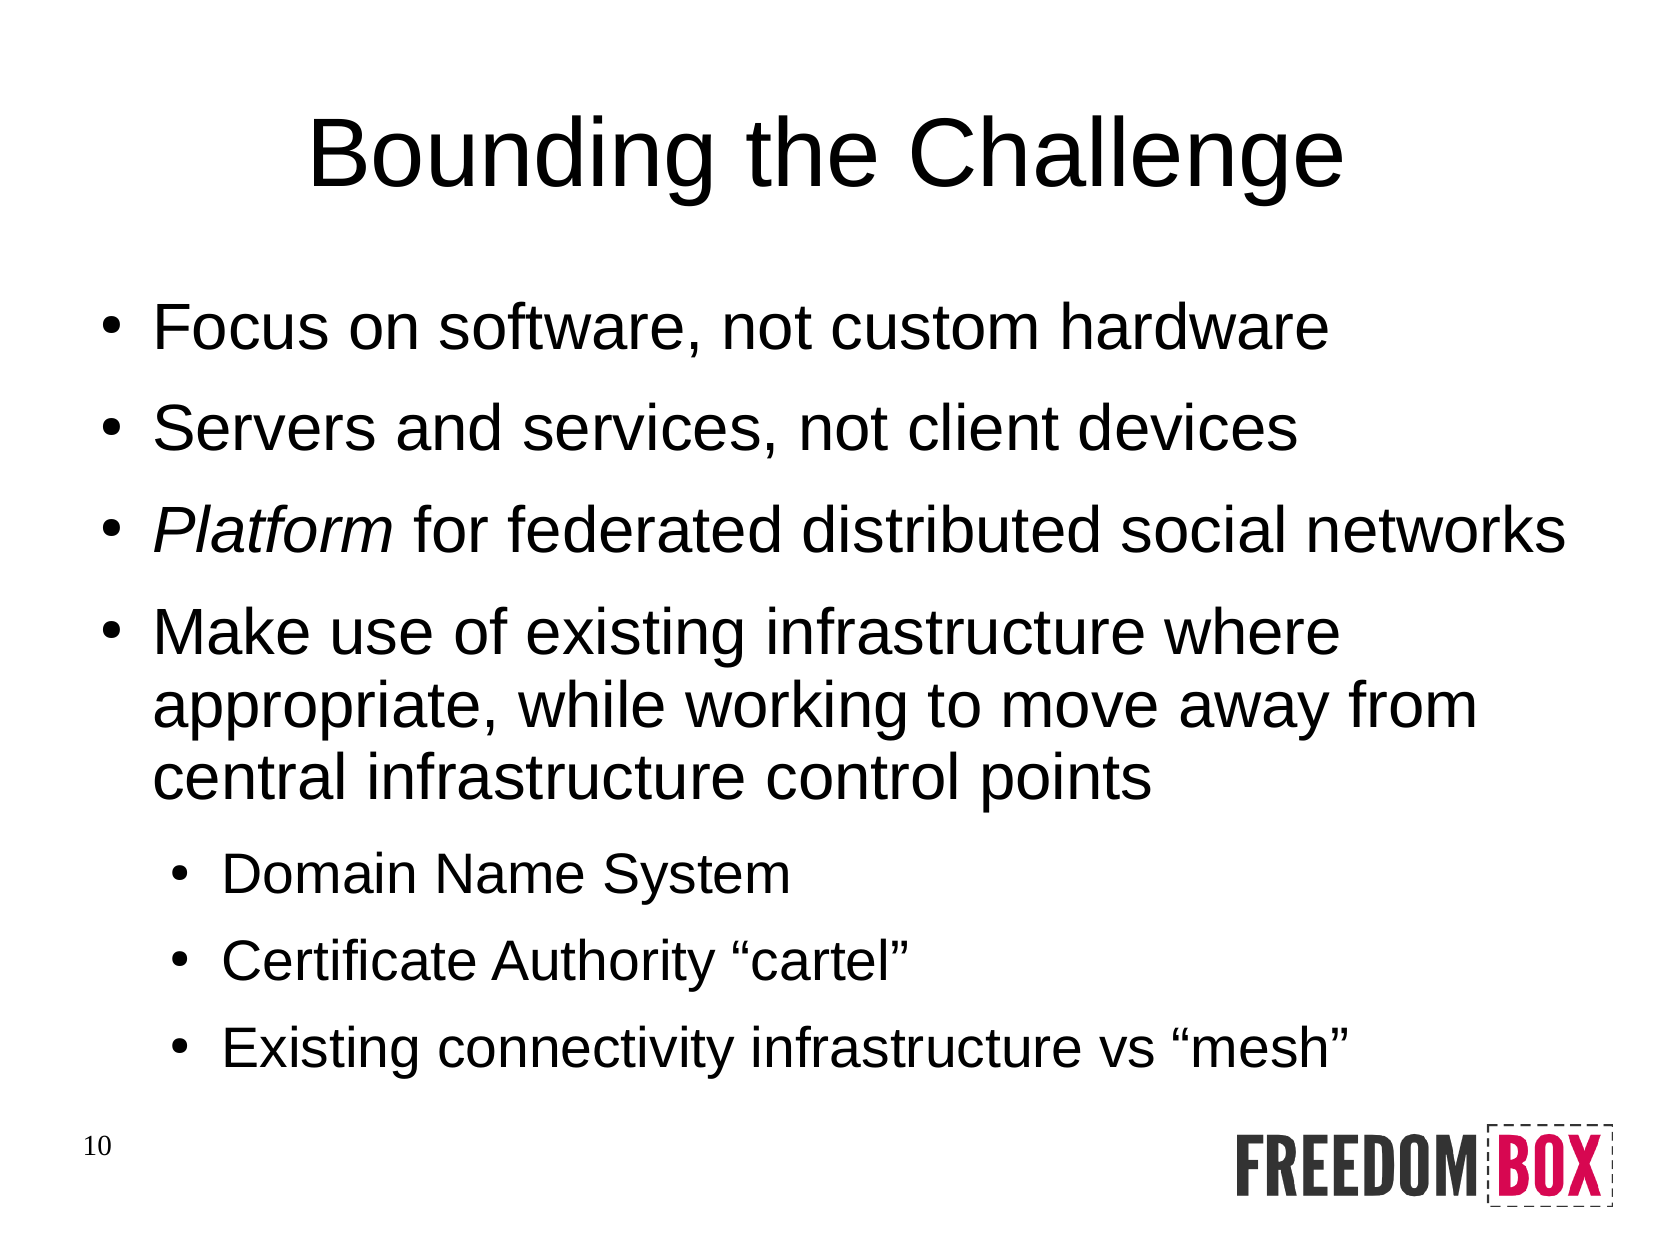

# Bounding the Challenge
Focus on software, not custom hardware
Servers and services, not client devices
Platform for federated distributed social networks
Make use of existing infrastructure where appropriate, while working to move away from central infrastructure control points
Domain Name System
Certificate Authority “cartel”
Existing connectivity infrastructure vs “mesh”